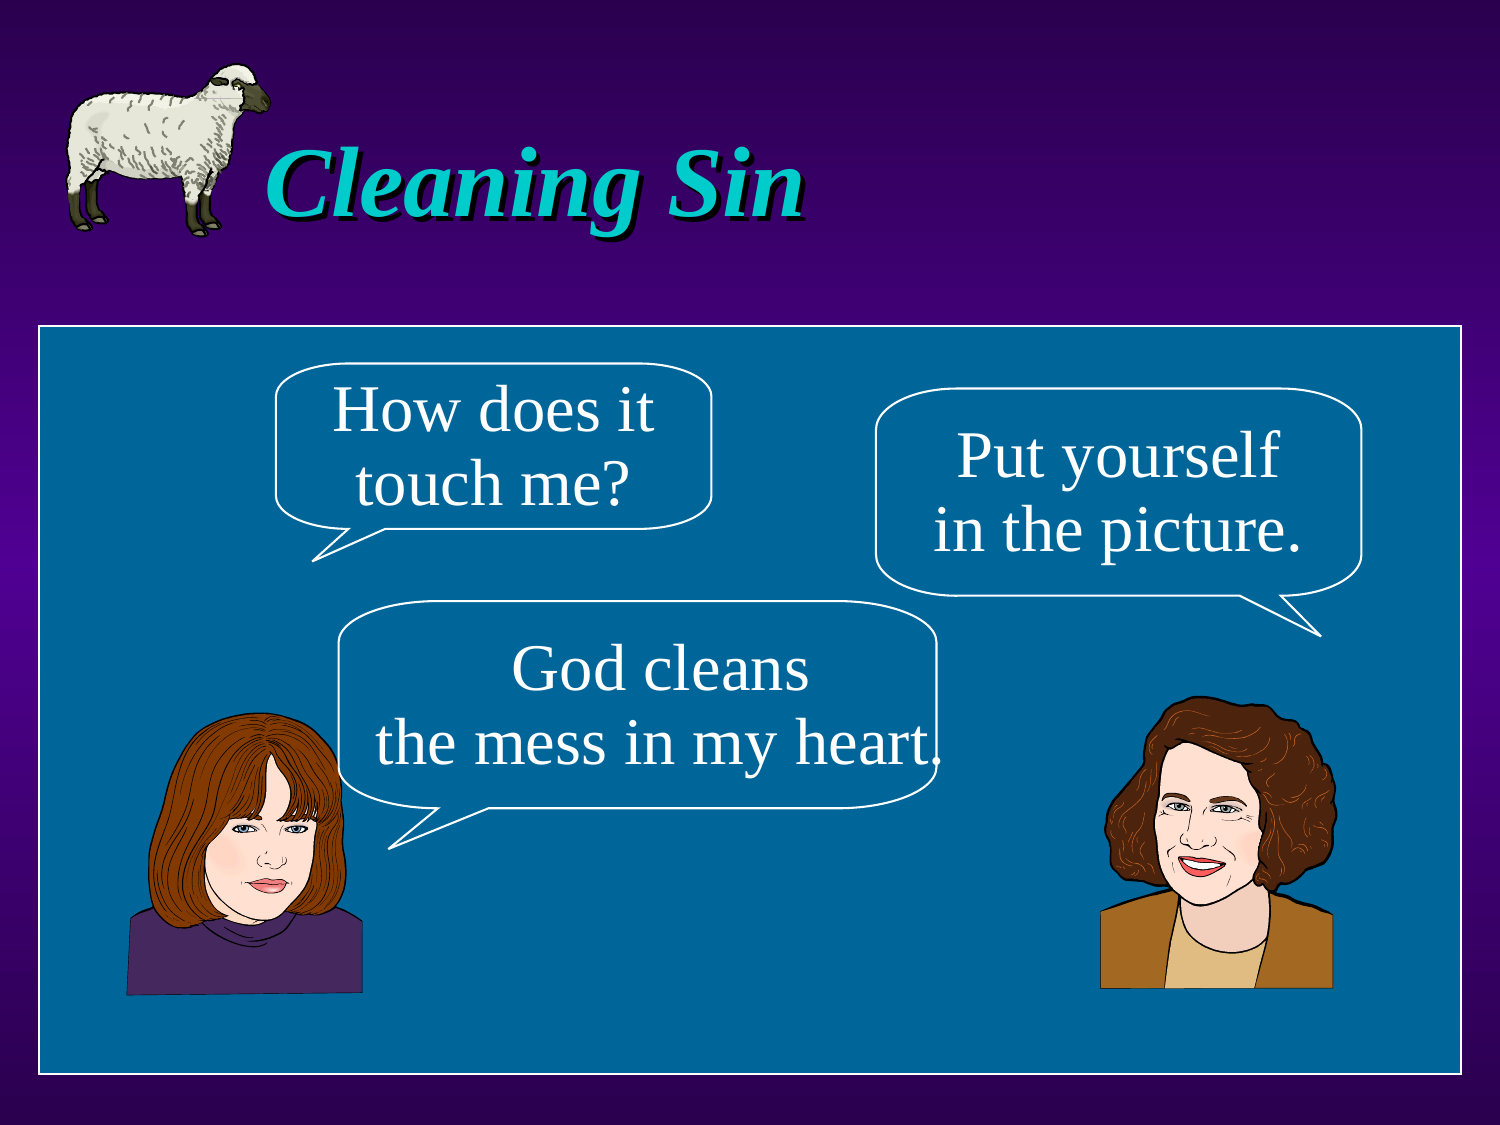

# Cleaning Sin
How does it
touch me?
Put yourself
in the picture.
God cleans
the mess in my heart.